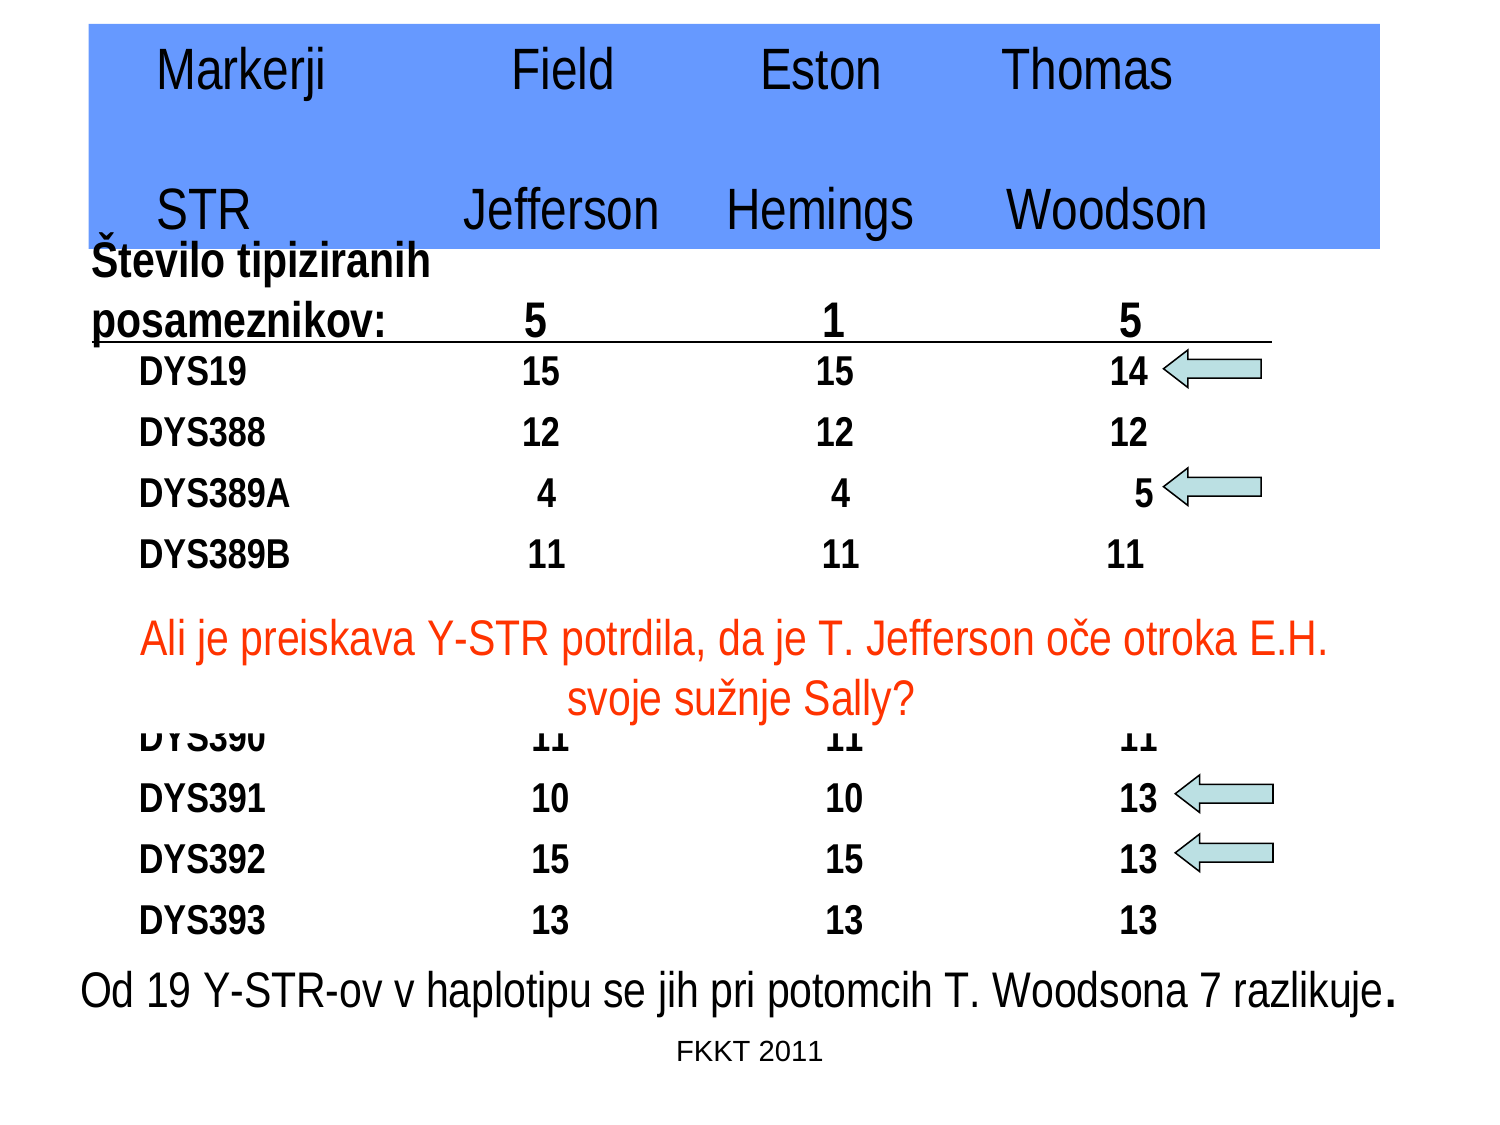

# Markerji Field Eston Thomas STR Jefferson Hemings Woodson
Število tipiziranih
posameznikov: 5 1 5
DYS19 15 15 14
DYS388 12 12 12
DYS389A 4 4 5
DYS389B 11 11 11
DYS389C 3 3 3
DYS389D 9 9 10
DYS390 11 11 11
DYS391 10 10 13
DYS392 15 15 13
DYS393 13 13 13
Ali je preiskava Y-STR potrdila, da je T. Jefferson oče otroka E.H.
svoje sužnje Sally?
Od 19 Y-STR-ov v haplotipu se jih pri potomcih T. Woodsona 7 razlikuje.
FKKT 2011